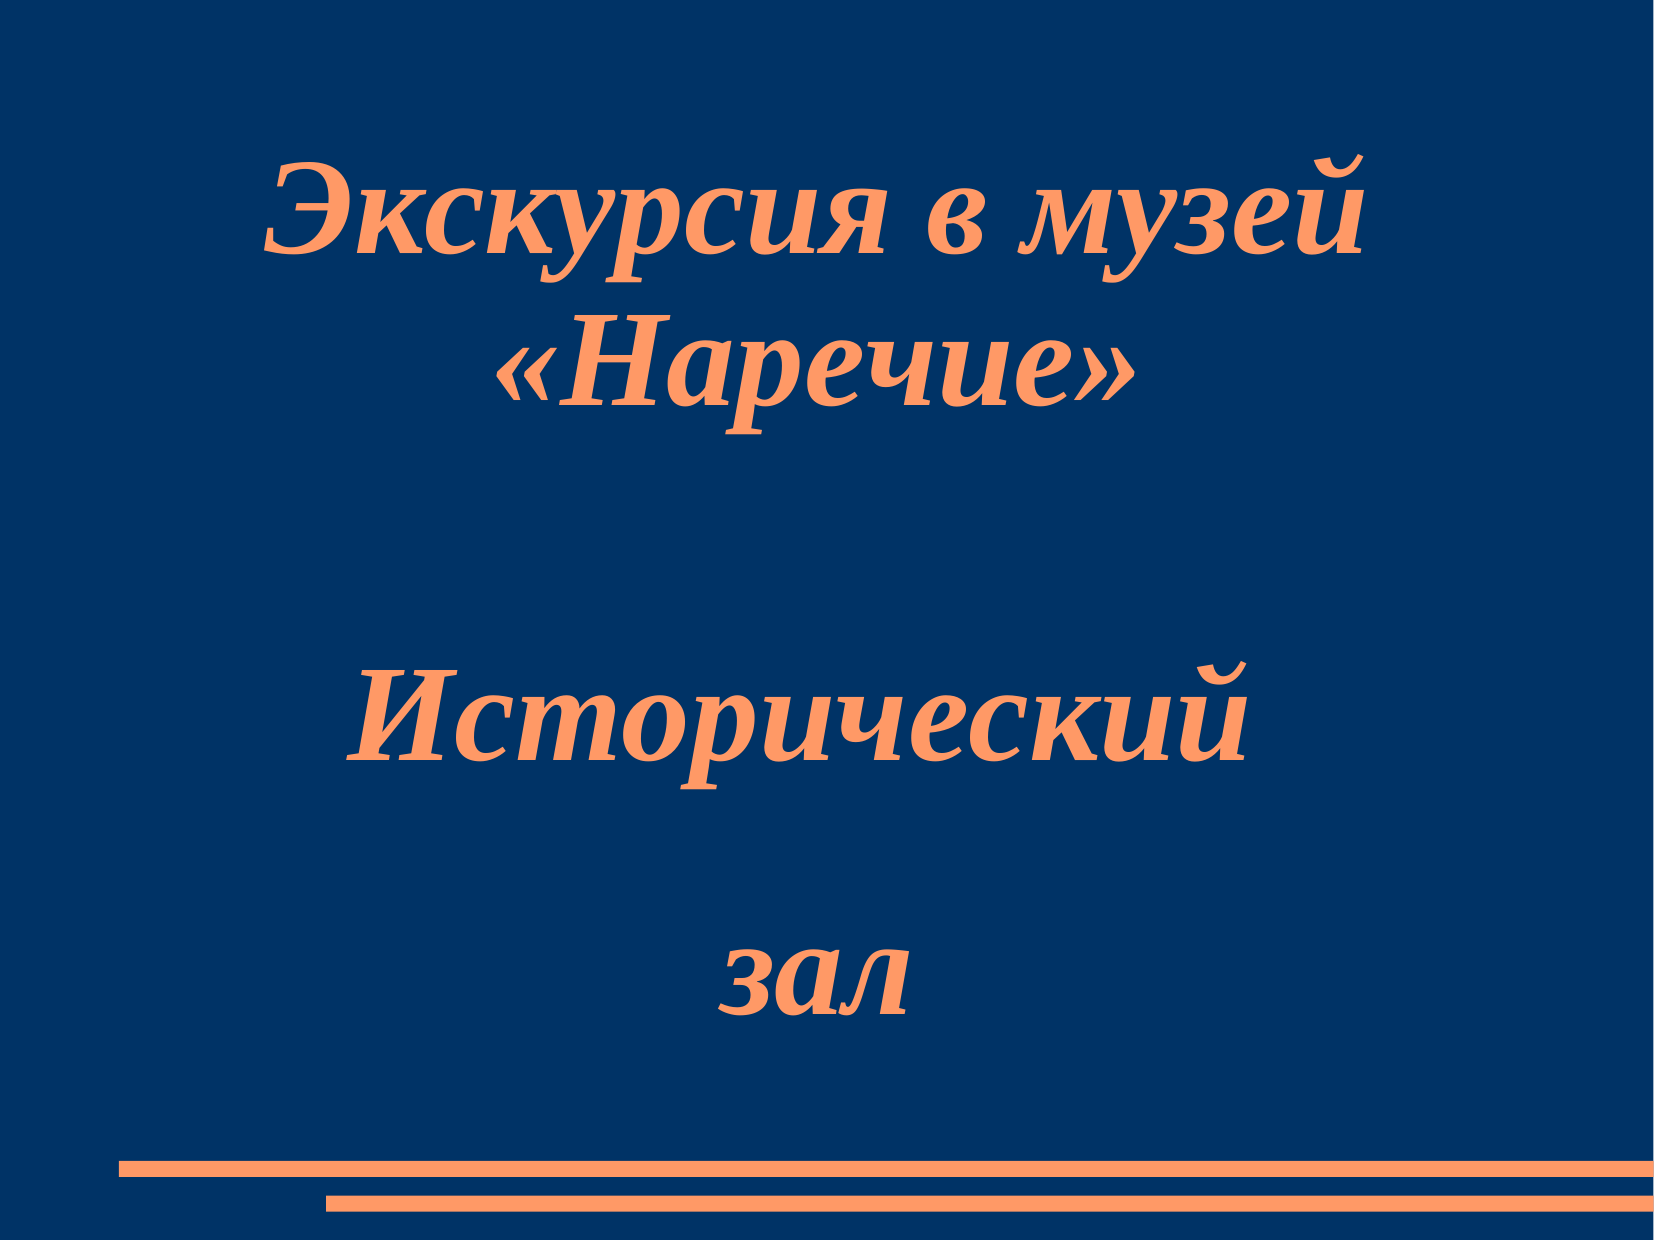

# Экскурсия в музей «Наречие» Исторический зал